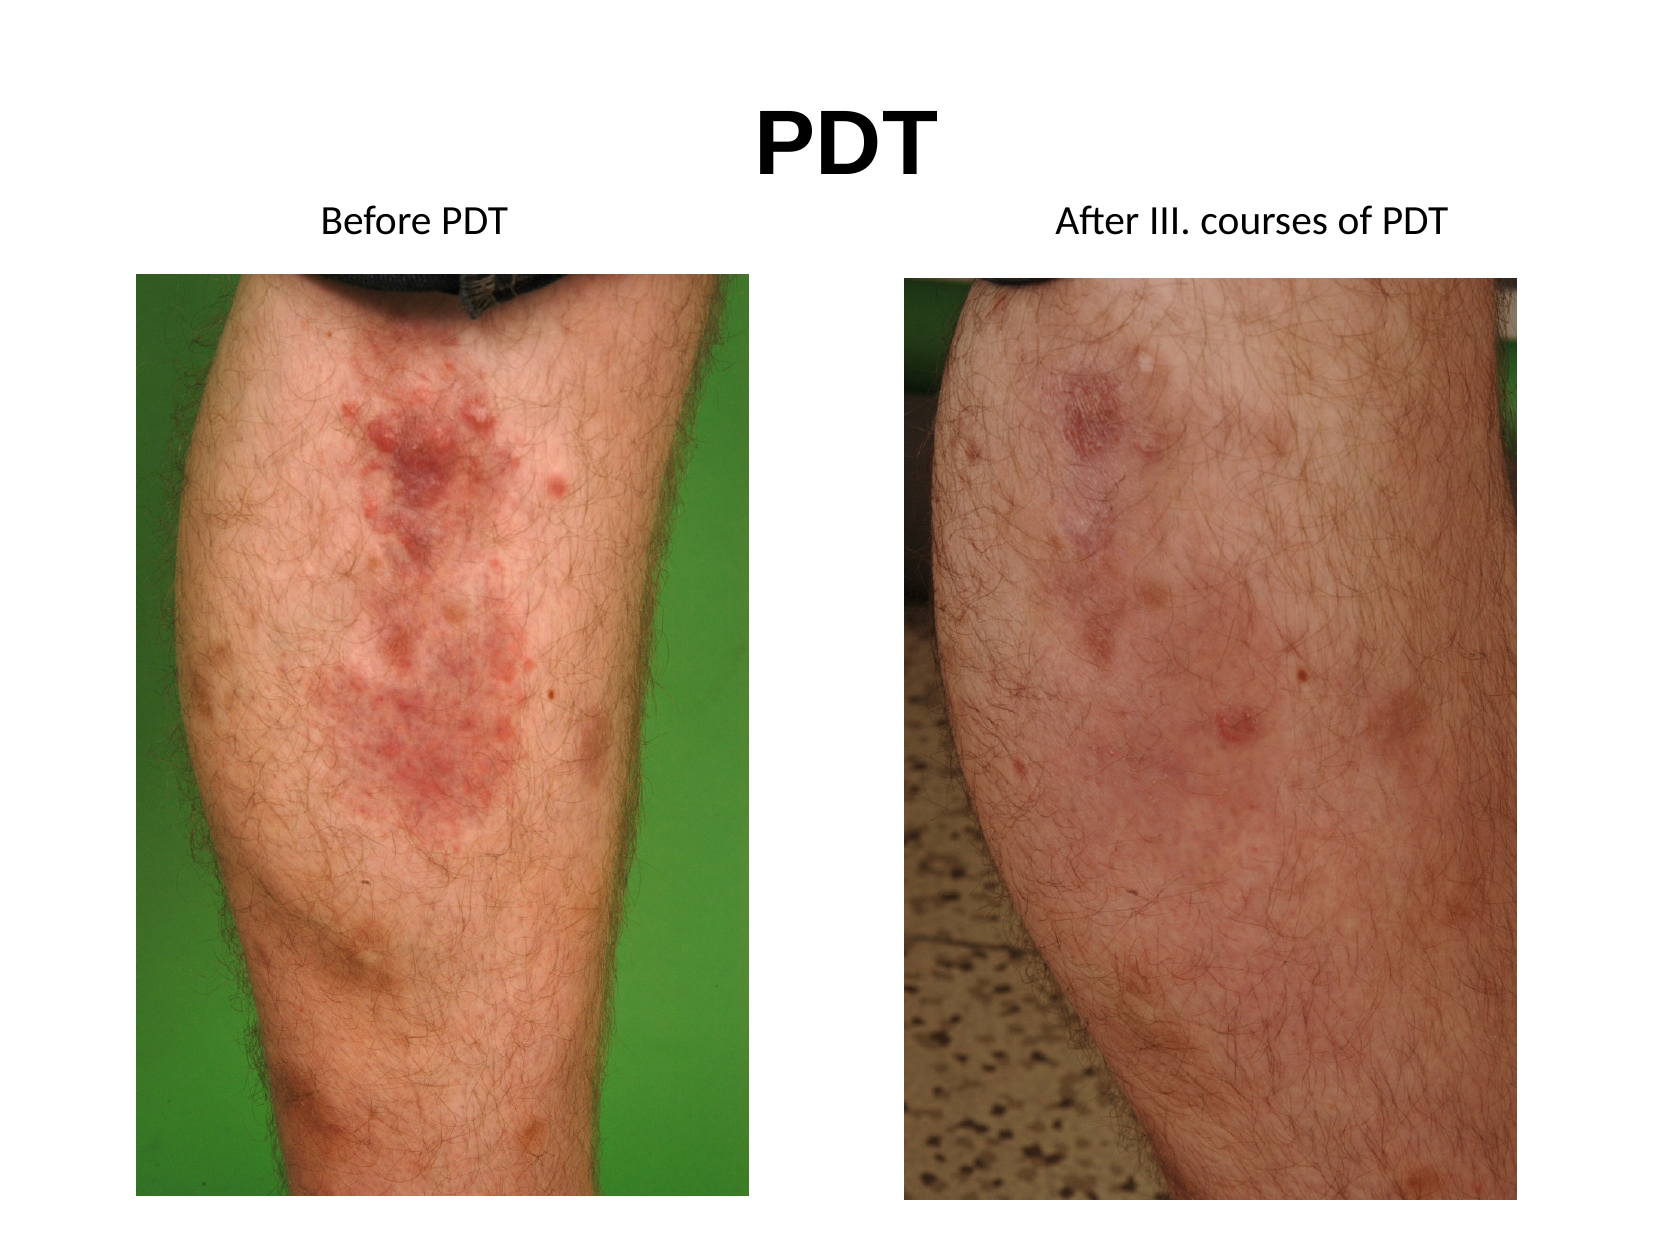

# PDT
Before PDT
After III. courses of PDT